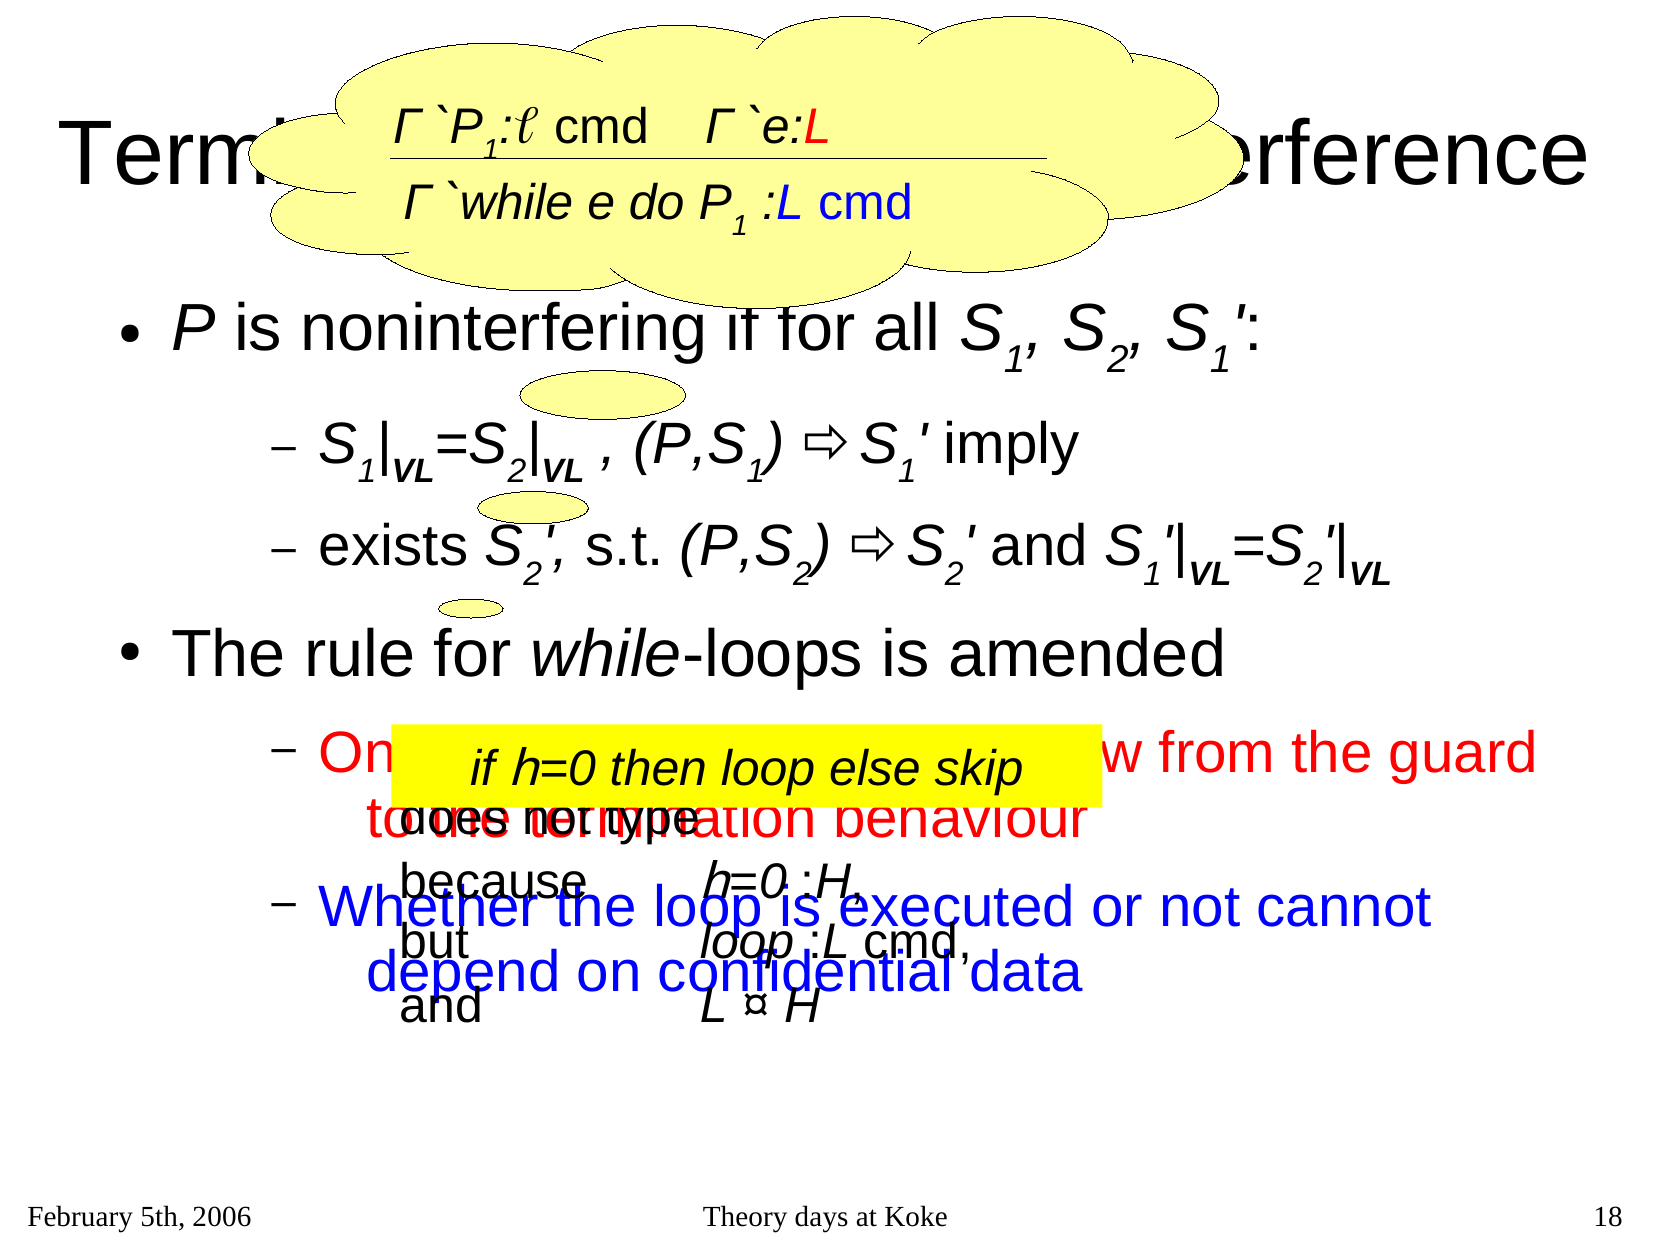

Γ `P1:ℓ cmd Γ `e:L
Γ `while e do P1 :L cmd
Termination-sensitive noninterference
# P is noninterfering if for all S1, S2, S1':
S1|VL=S2|VL , (P,S1) S1' imply
exists S2', s.t. (P,S2) S2' and S1'|VL=S2'|VL
The rule for while-loops is amended
Only public information can flow from the guard to the termination behaviour
Whether the loop is executed or not cannot depend on confidential data
if h=0 then loop else skip
does not type
because		h=0 :H,
but				loop :L cmd,
and			L ¤ H
February 5th, 2006
Theory days at Koke
18